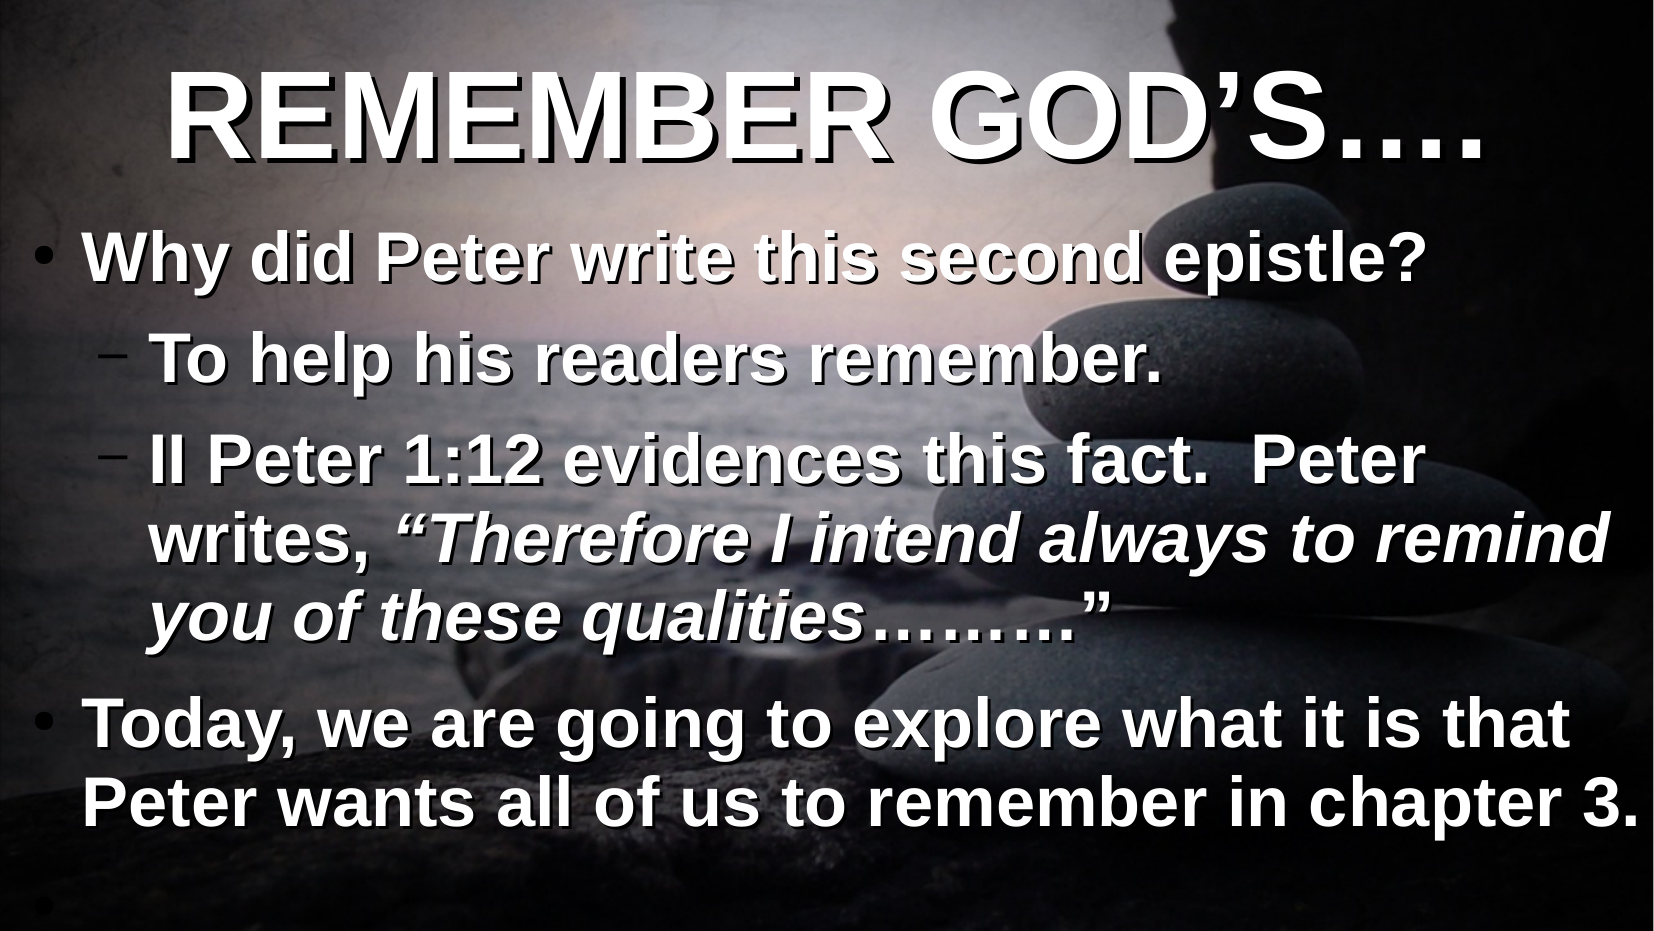

# REMEMBER GOD’S….
Why did Peter write this second epistle?
To help his readers remember.
II Peter 1:12 evidences this fact. Peter writes, “Therefore I intend always to remind you of these qualities………”
Today, we are going to explore what it is that Peter wants all of us to remember in chapter 3.